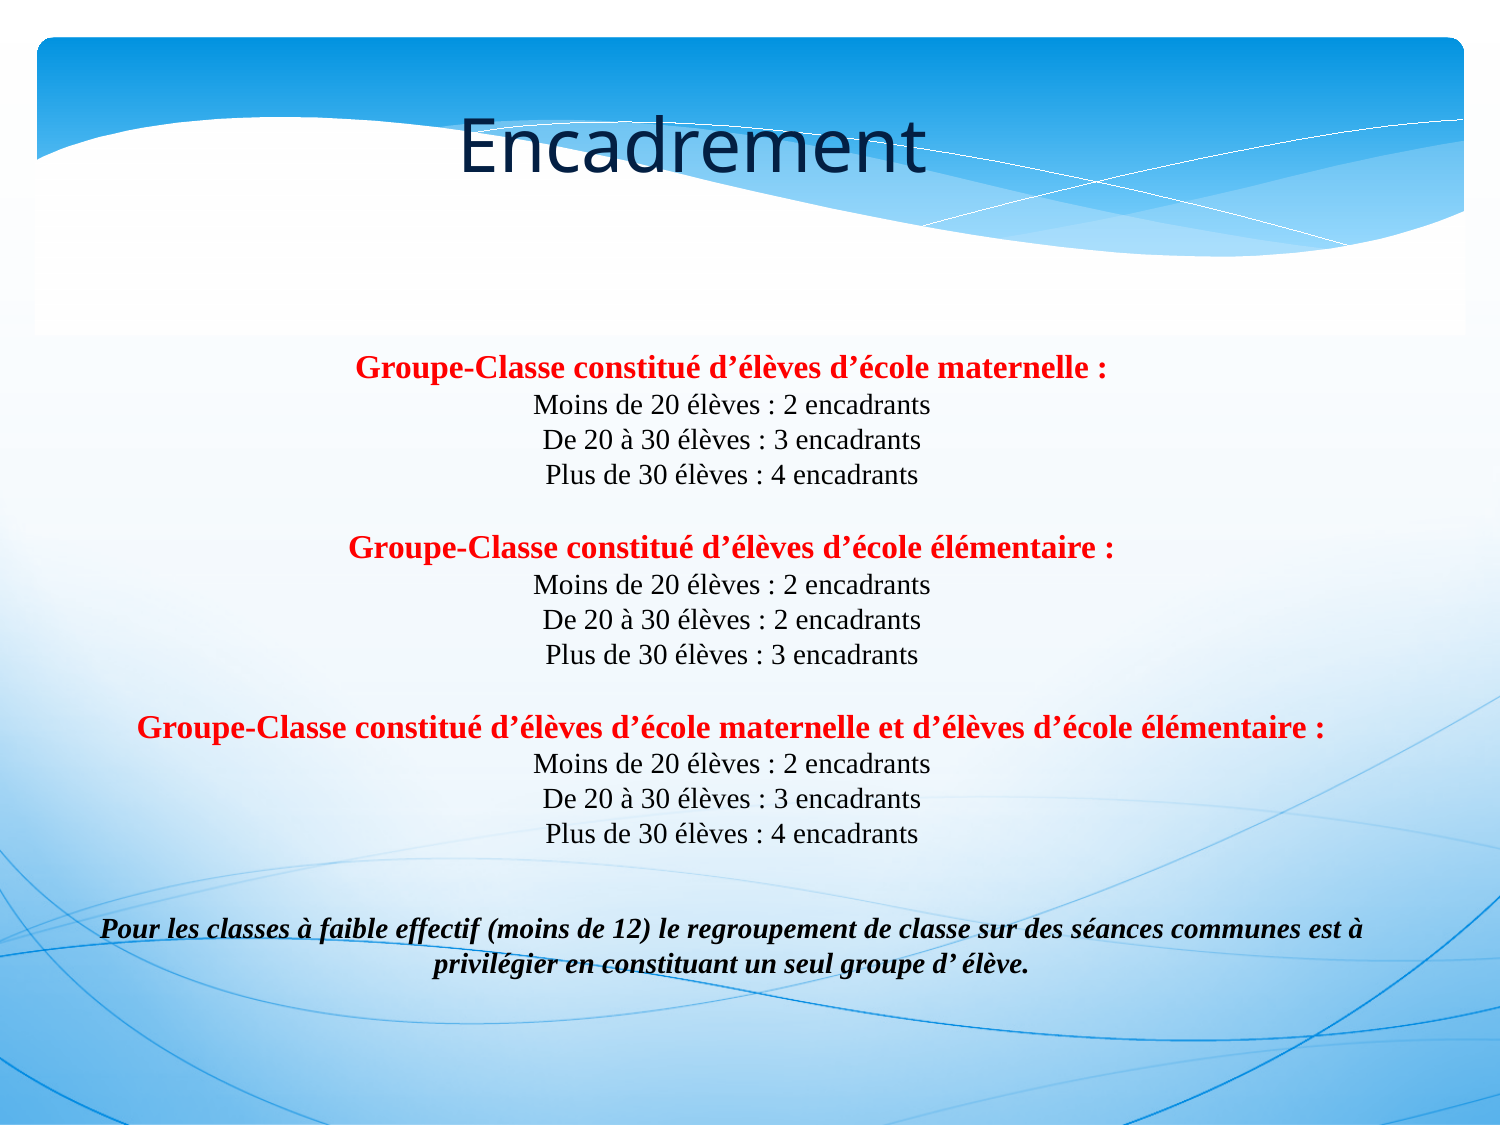

Encadrement
Groupe-Classe constitué d’élèves d’école maternelle :
Moins de 20 élèves : 2 encadrants
De 20 à 30 élèves : 3 encadrants
Plus de 30 élèves : 4 encadrants
Groupe-Classe constitué d’élèves d’école élémentaire :
Moins de 20 élèves : 2 encadrants
De 20 à 30 élèves : 2 encadrants
Plus de 30 élèves : 3 encadrants
Groupe-Classe constitué d’élèves d’école maternelle et d’élèves d’école élémentaire :
Moins de 20 élèves : 2 encadrants
De 20 à 30 élèves : 3 encadrants
Plus de 30 élèves : 4 encadrants
Pour les classes à faible effectif (moins de 12) le regroupement de classe sur des séances communes est à privilégier en constituant un seul groupe d’ élève.